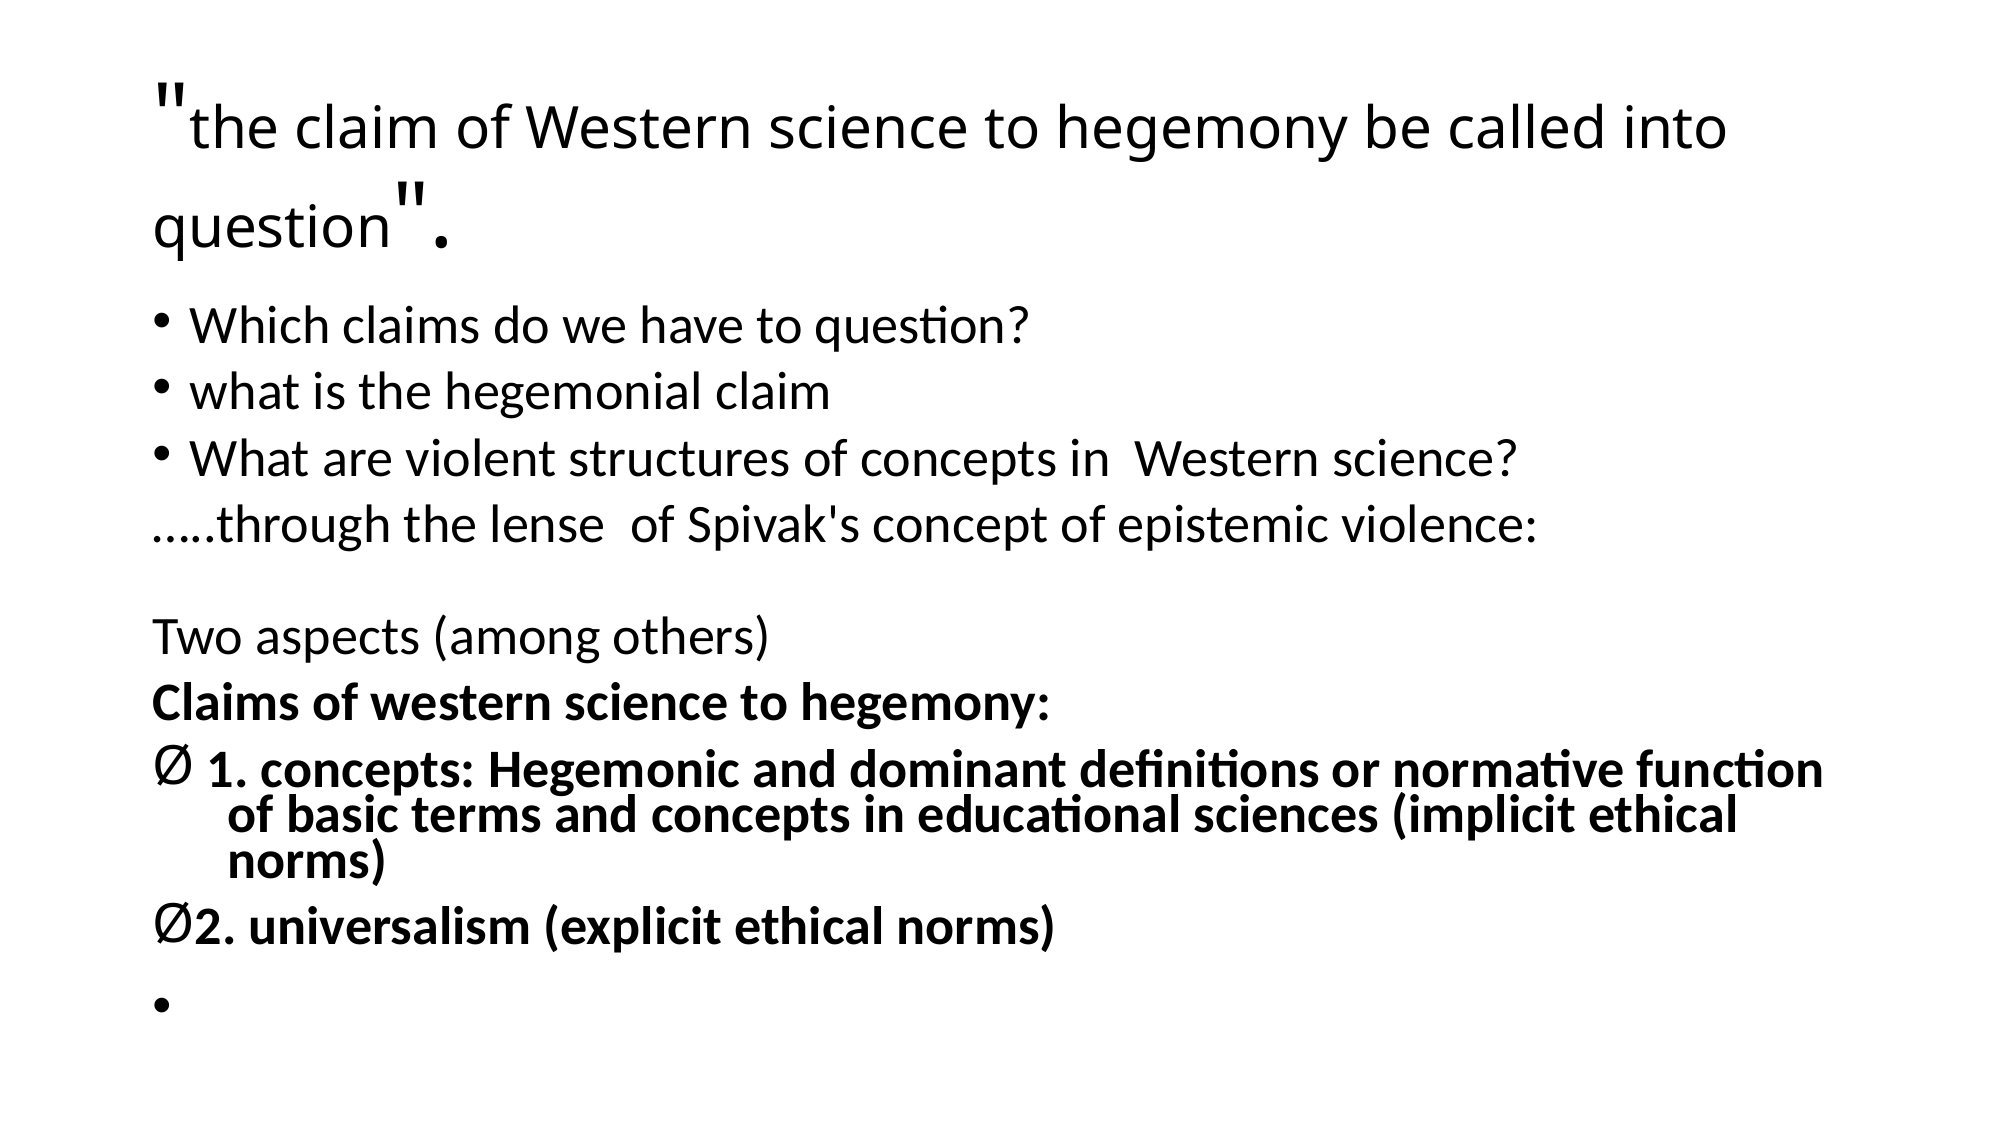

# "the claim of Western science to hegemony be called into question".
Which claims do we have to question?
what is the hegemonial claim
What are violent structures of concepts in Western science?
…..through the lense of Spivak's concept of epistemic violence:
Two aspects (among others)
Claims of western science to hegemony:
 1. concepts: Hegemonic and dominant definitions or normative function of basic terms and concepts in educational sciences (implicit ethical norms)
2. universalism (explicit ethical norms)